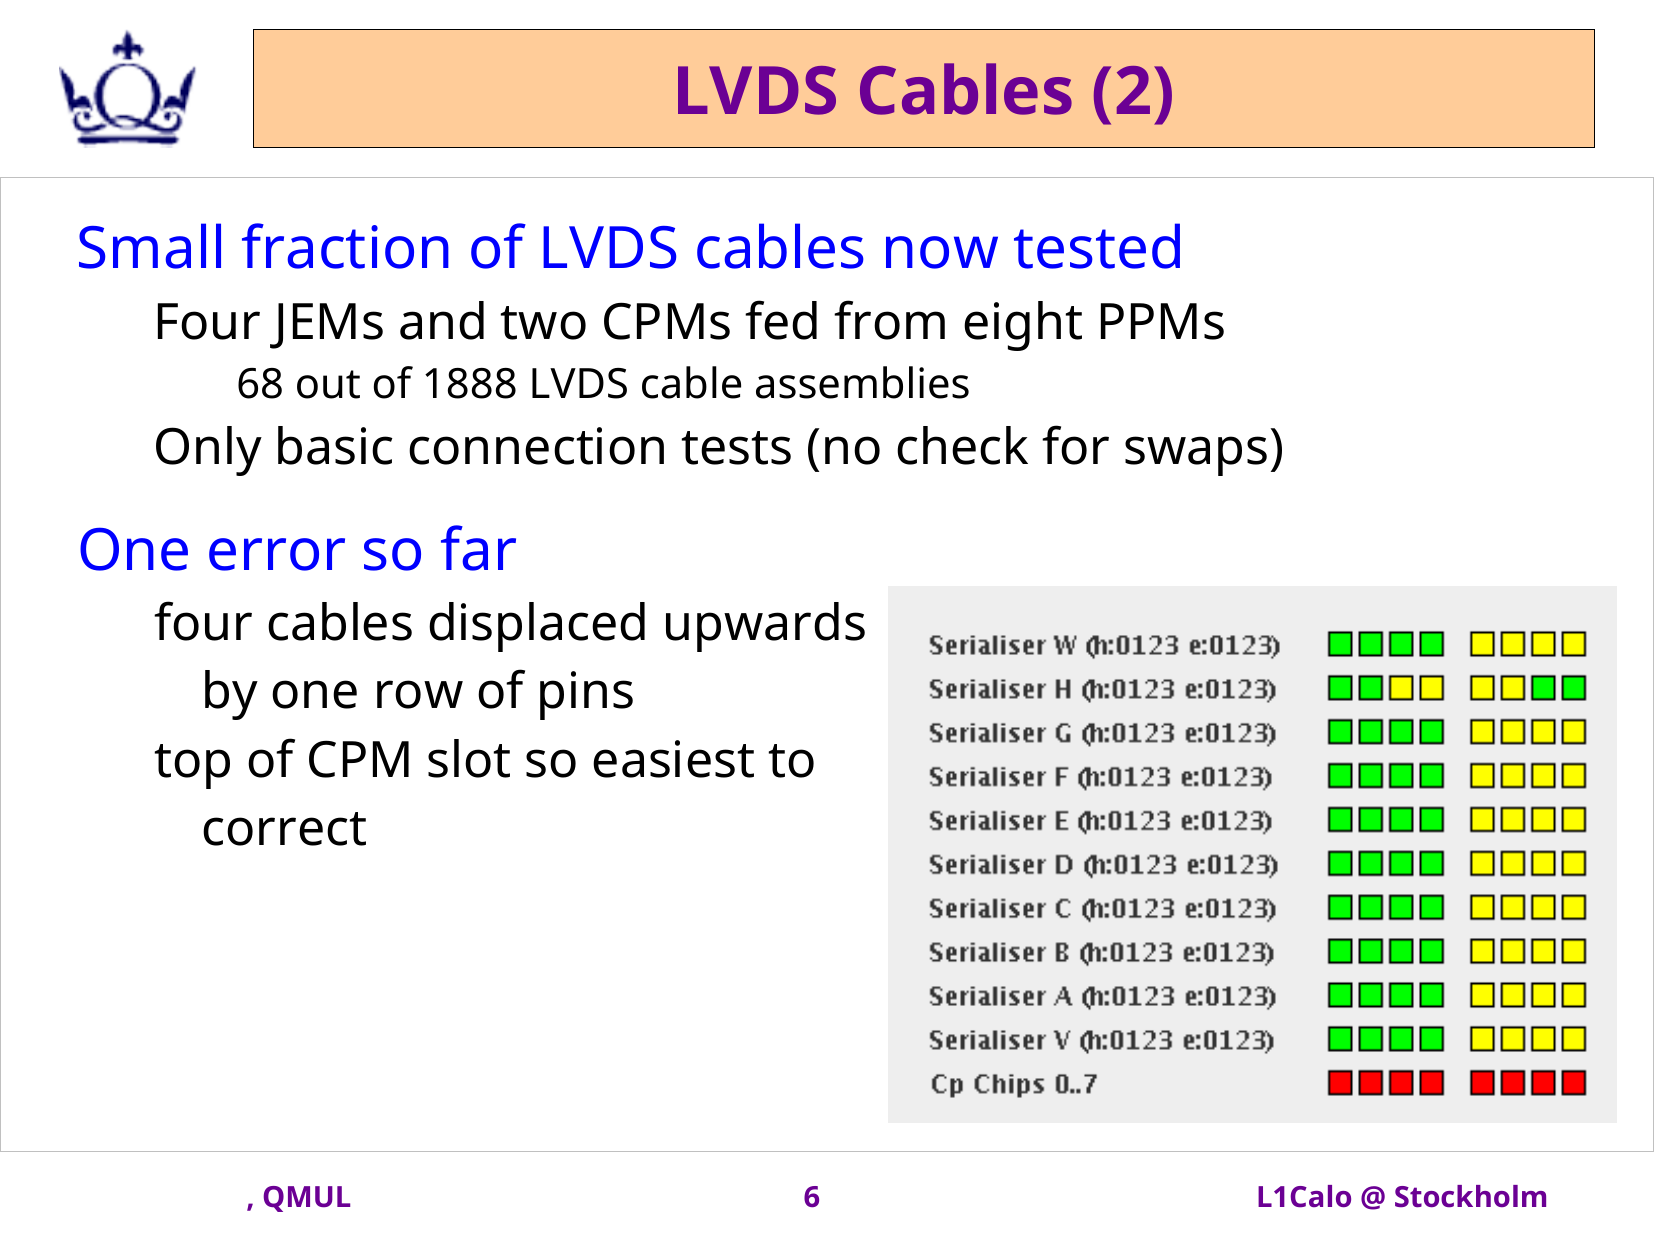

# LVDS Cables (2)
Small fraction of LVDS cables now tested
Four JEMs and two CPMs fed from eight PPMs
68 out of 1888 LVDS cable assemblies
Only basic connection tests (no check for swaps)
One error so far
four cables displaced upwards by one row of pins
top of CPM slot so easiest to correct